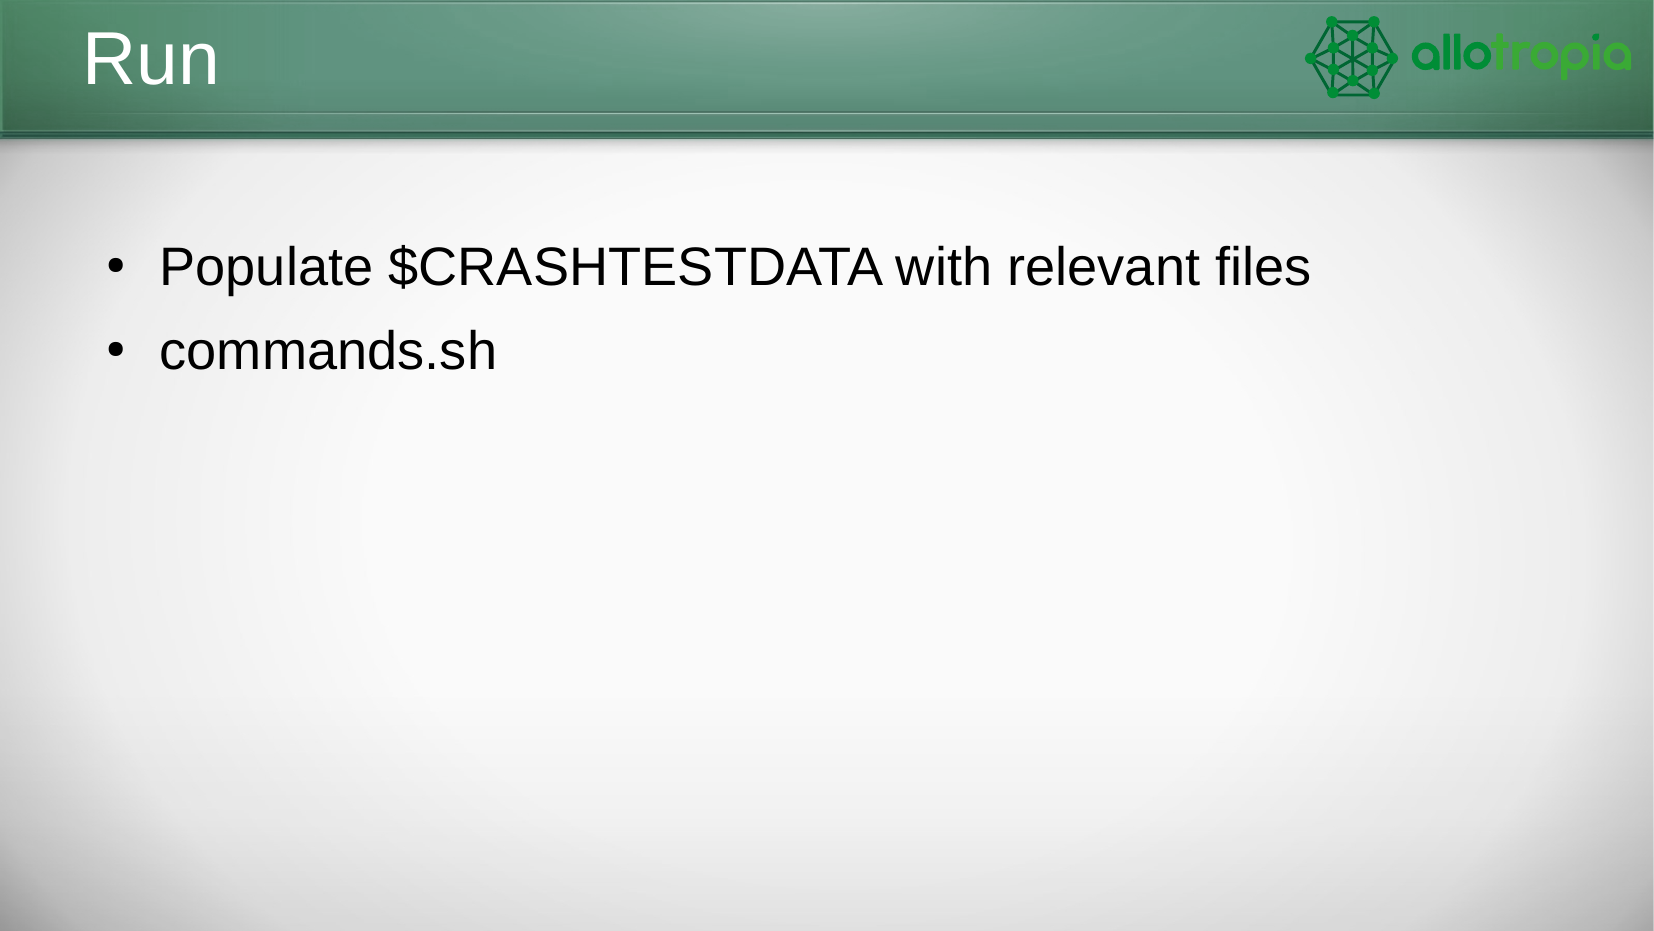

# Run
Populate $CRASHTESTDATA with relevant files
commands.sh